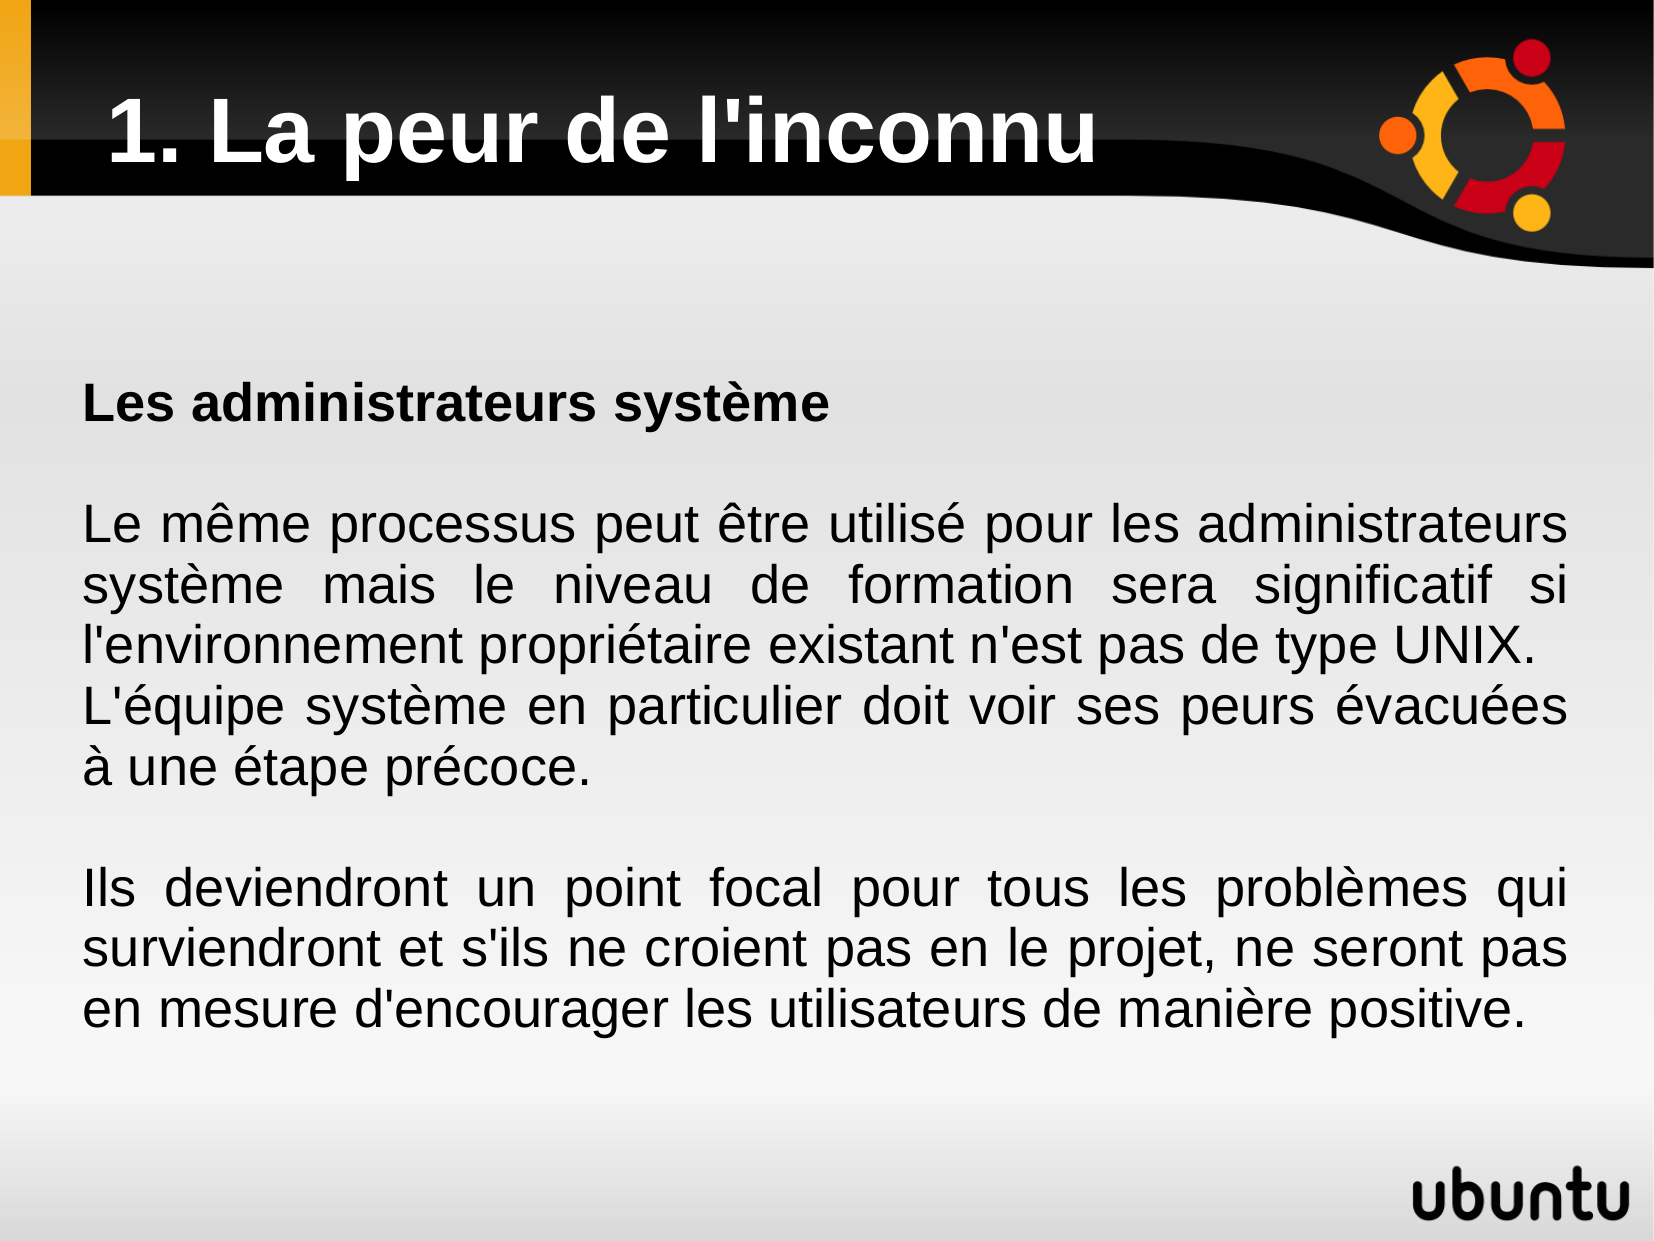

# 1. La peur de l'inconnu
Les administrateurs système
Le même processus peut être utilisé pour les administrateurs système mais le niveau de formation sera significatif si l'environnement propriétaire existant n'est pas de type UNIX.
L'équipe système en particulier doit voir ses peurs évacuées à une étape précoce.
Ils deviendront un point focal pour tous les problèmes qui surviendront et s'ils ne croient pas en le projet, ne seront pas en mesure d'encourager les utilisateurs de manière positive.